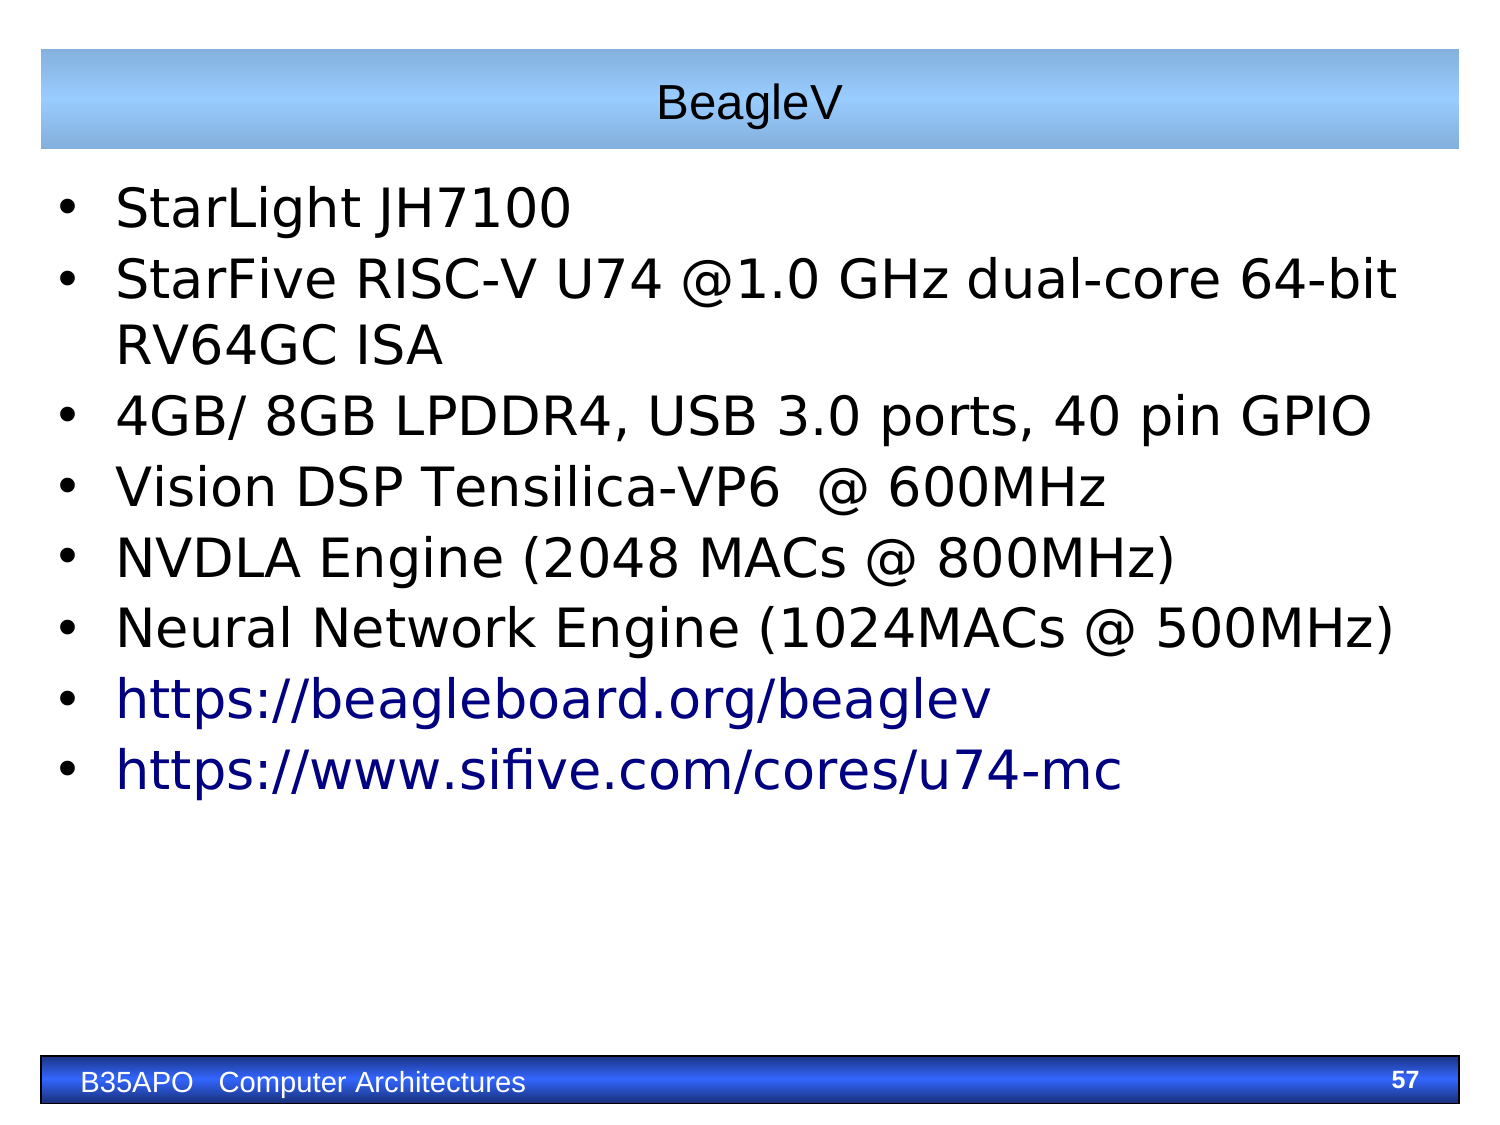

# BeagleV
StarLight JH7100
StarFive RISC-V U74 @1.0 GHz dual-core 64-bit RV64GC ISA
4GB/ 8GB LPDDR4, USB 3.0 ports, 40 pin GPIO
Vision DSP Tensilica-VP6 @ 600MHz
NVDLA Engine (2048 MACs @ 800MHz)
Neural Network Engine (1024MACs @ 500MHz)
https://beagleboard.org/beaglev
https://www.sifive.com/cores/u74-mc